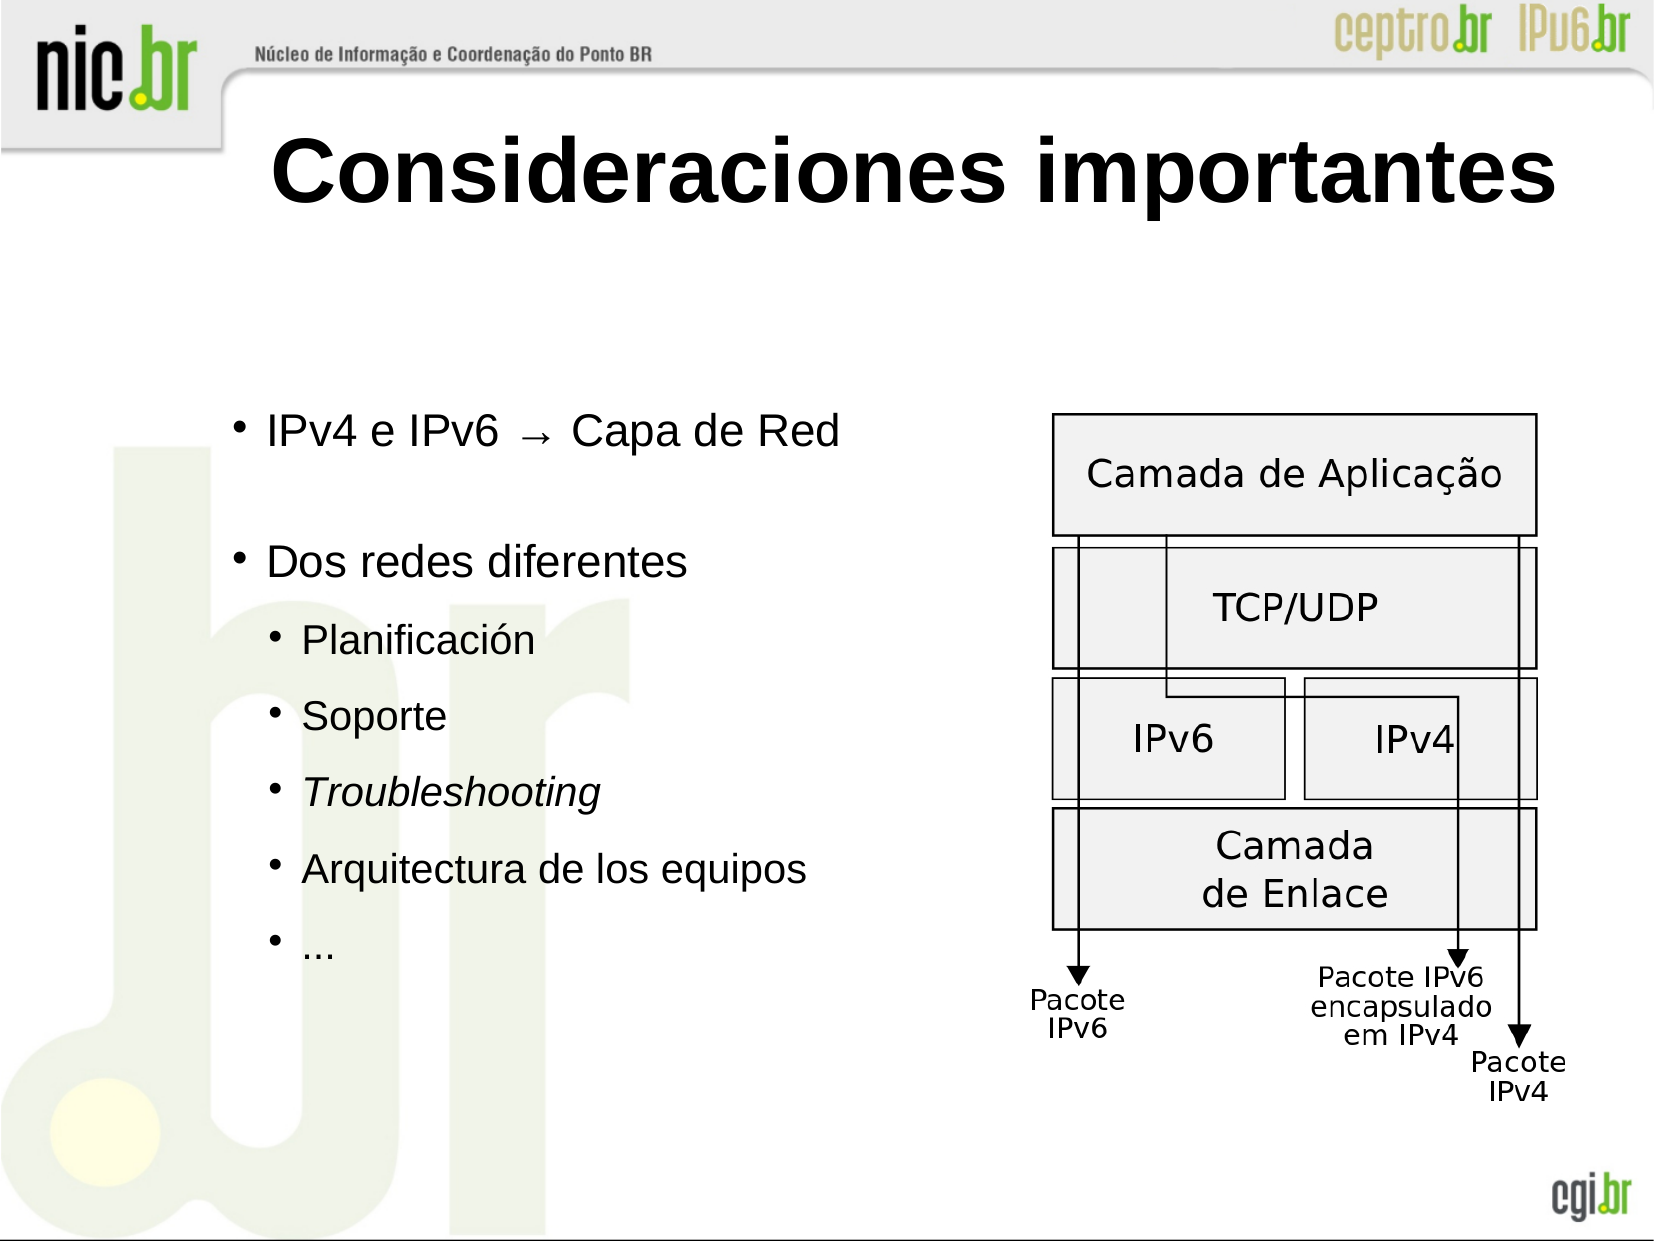

Consideraciones importantes
IPv4 e IPv6 → Capa de Red
Dos redes diferentes
Planificación
Soporte
Troubleshooting
Arquitectura de los equipos
...